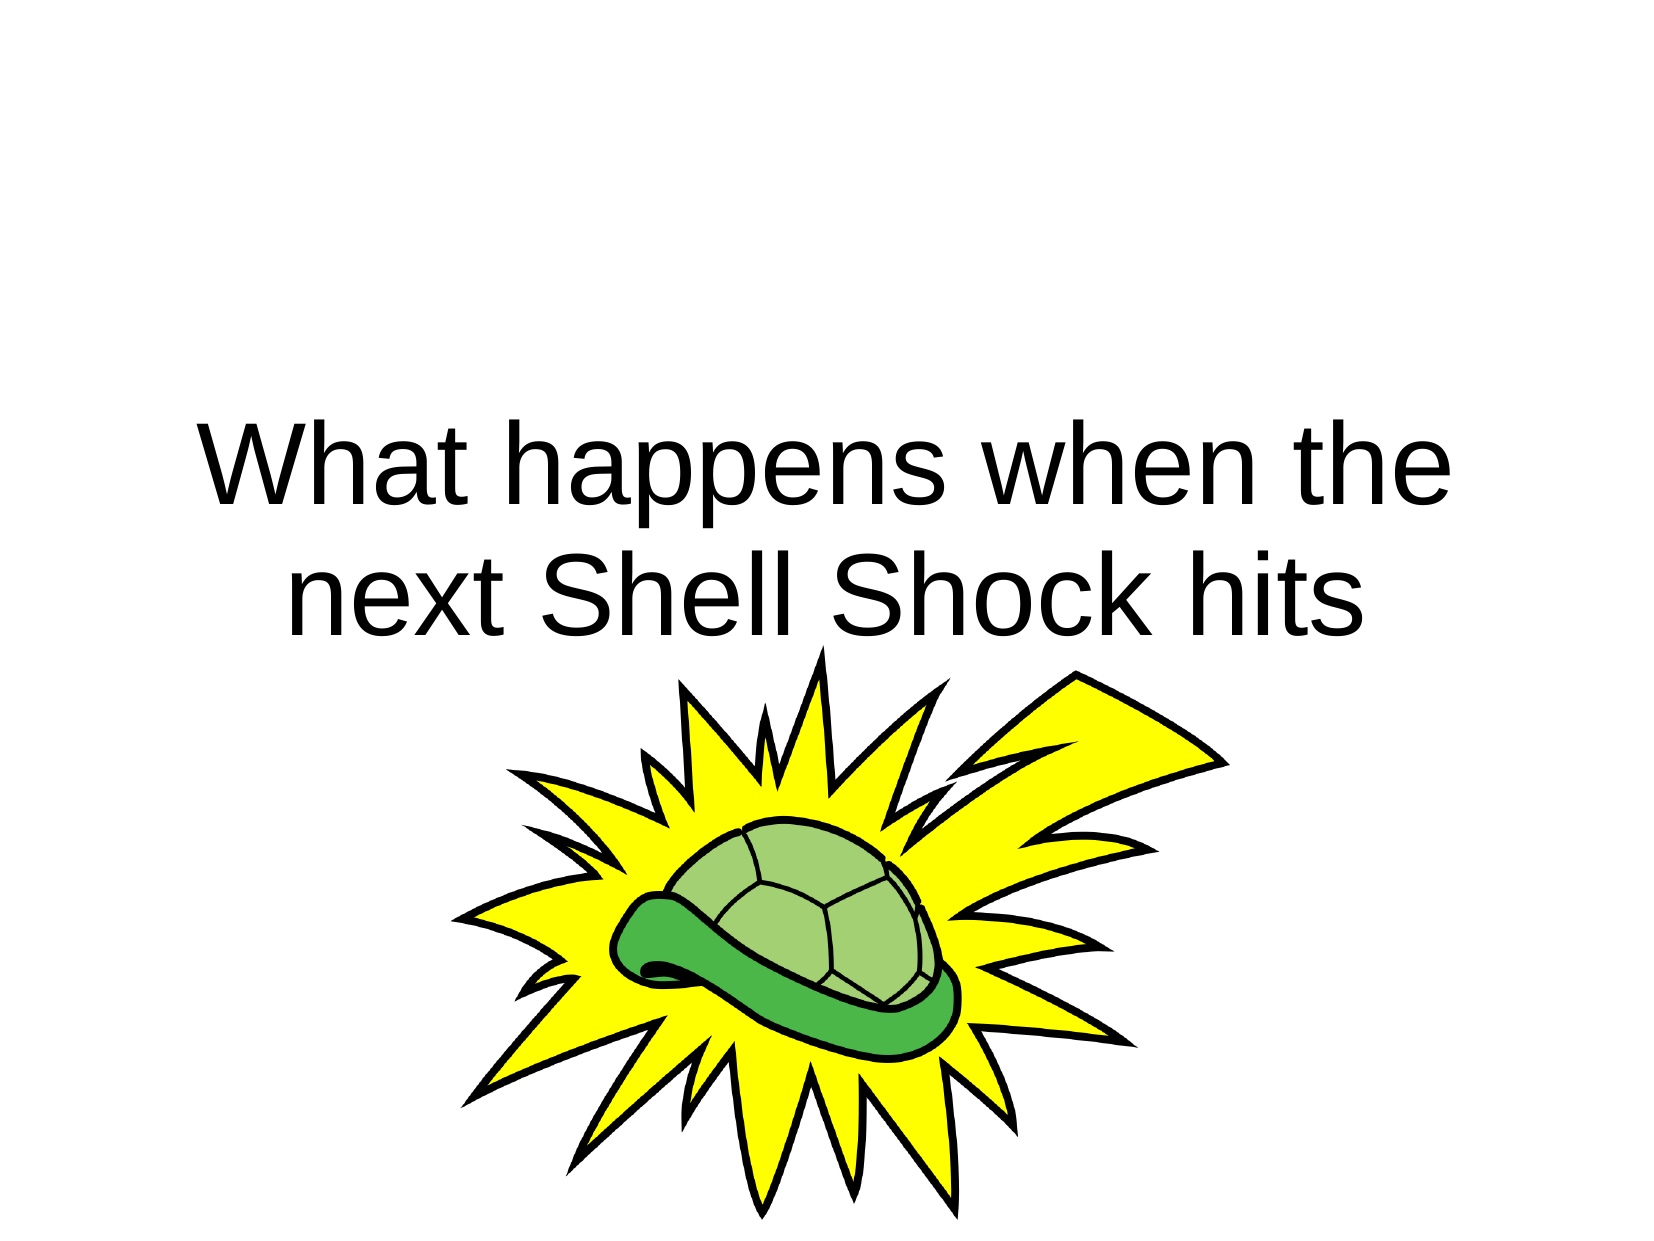

# What happens when the next Shell Shock hits